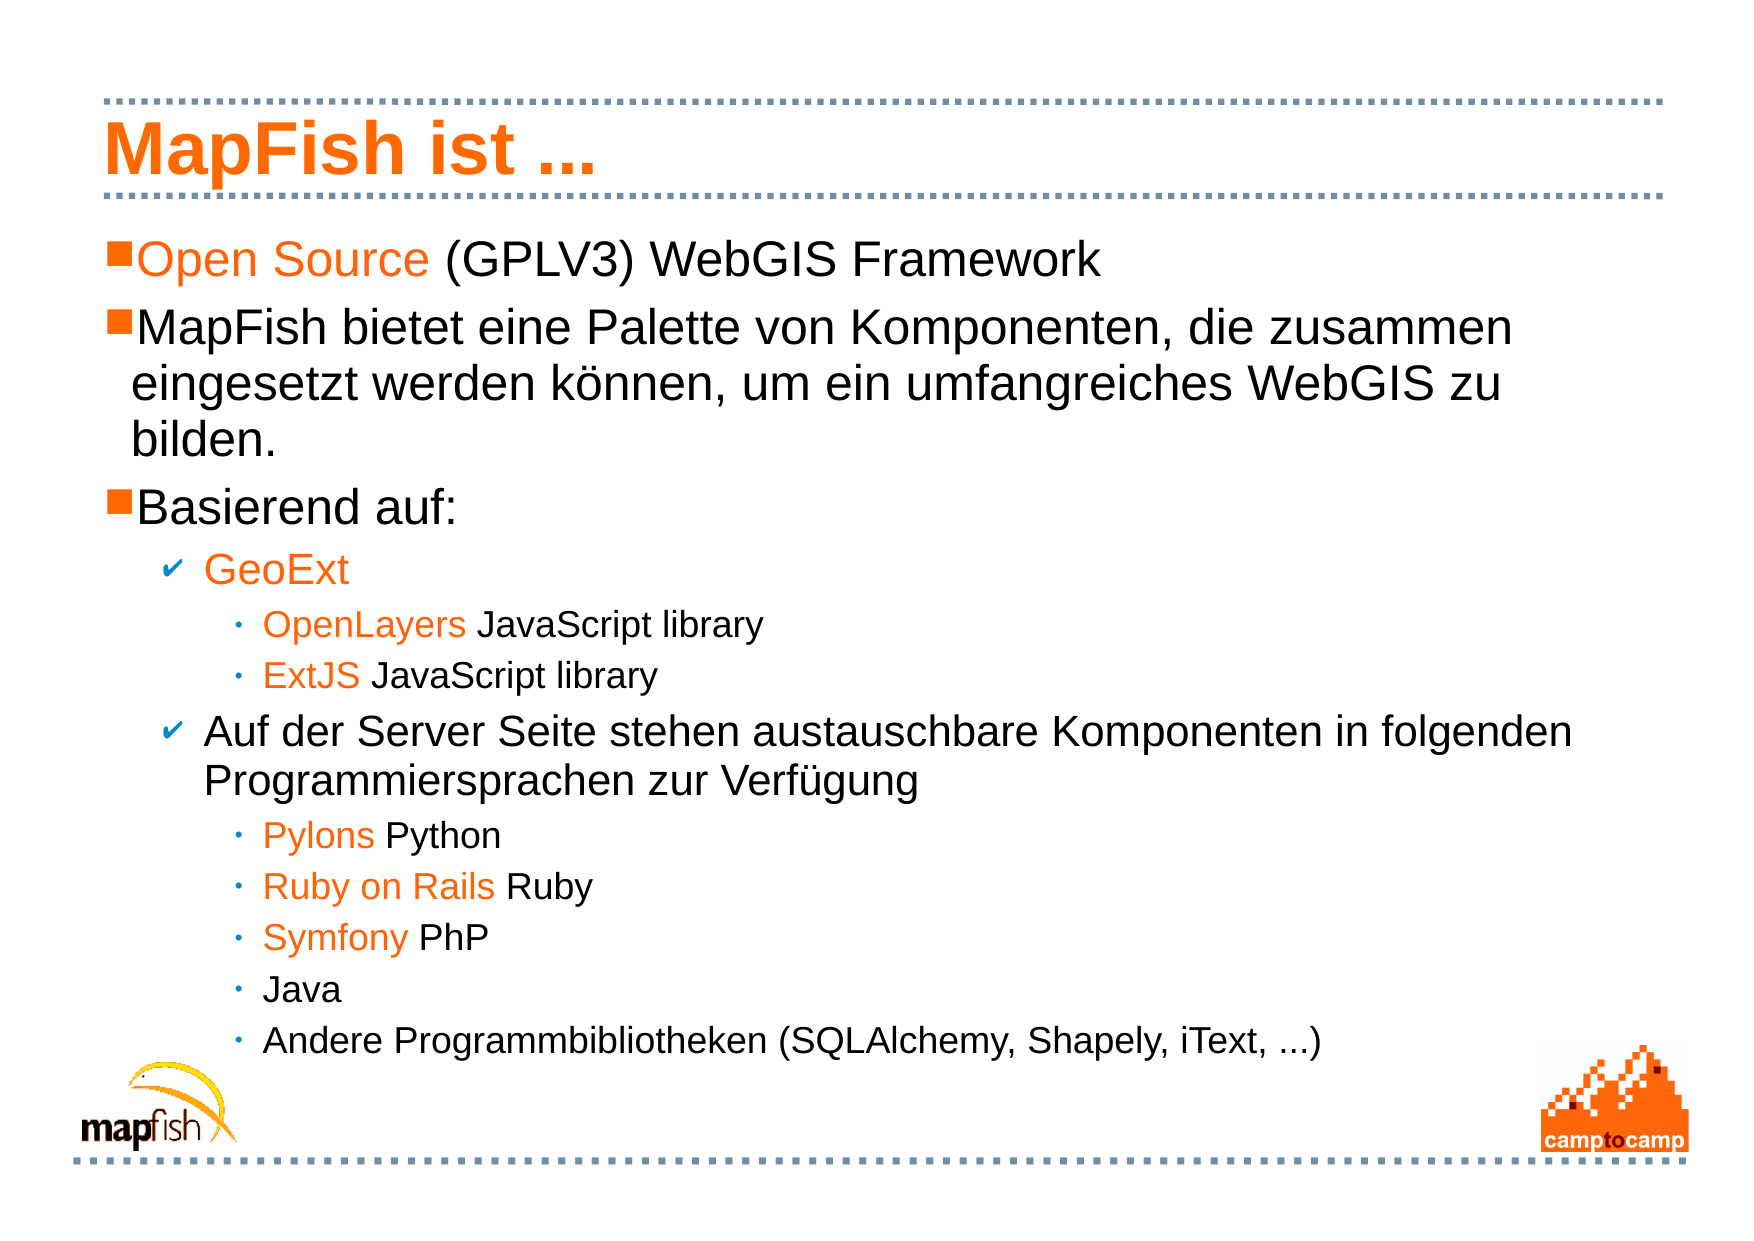

# MapFish ist ...
Open Source (GPLV3) WebGIS Framework
MapFish bietet eine Palette von Komponenten, die zusammen eingesetzt werden können, um ein umfangreiches WebGIS zu bilden.
Basierend auf:
GeoExt
OpenLayers JavaScript library
ExtJS JavaScript library
Auf der Server Seite stehen austauschbare Komponenten in folgenden Programmiersprachen zur Verfügung
Pylons Python
Ruby on Rails Ruby
Symfony PhP
Java
Andere Programmbibliotheken (SQLAlchemy, Shapely, iText, ...)